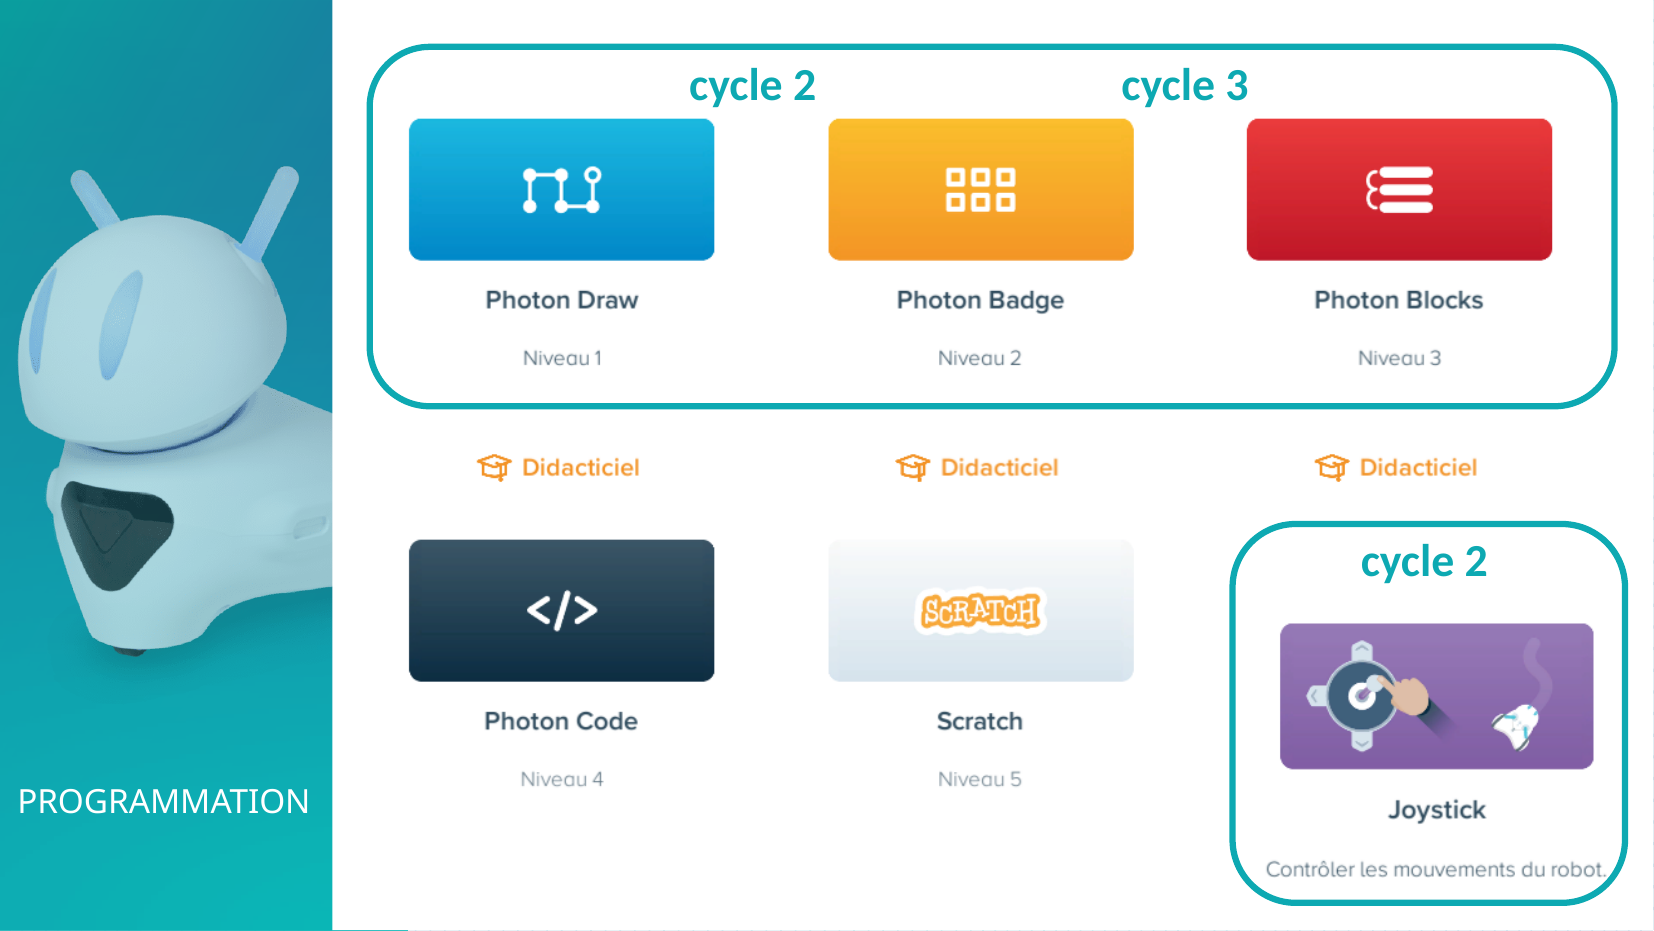

cycle 2
cycle 3
cycle 2
PROGRAMMATION